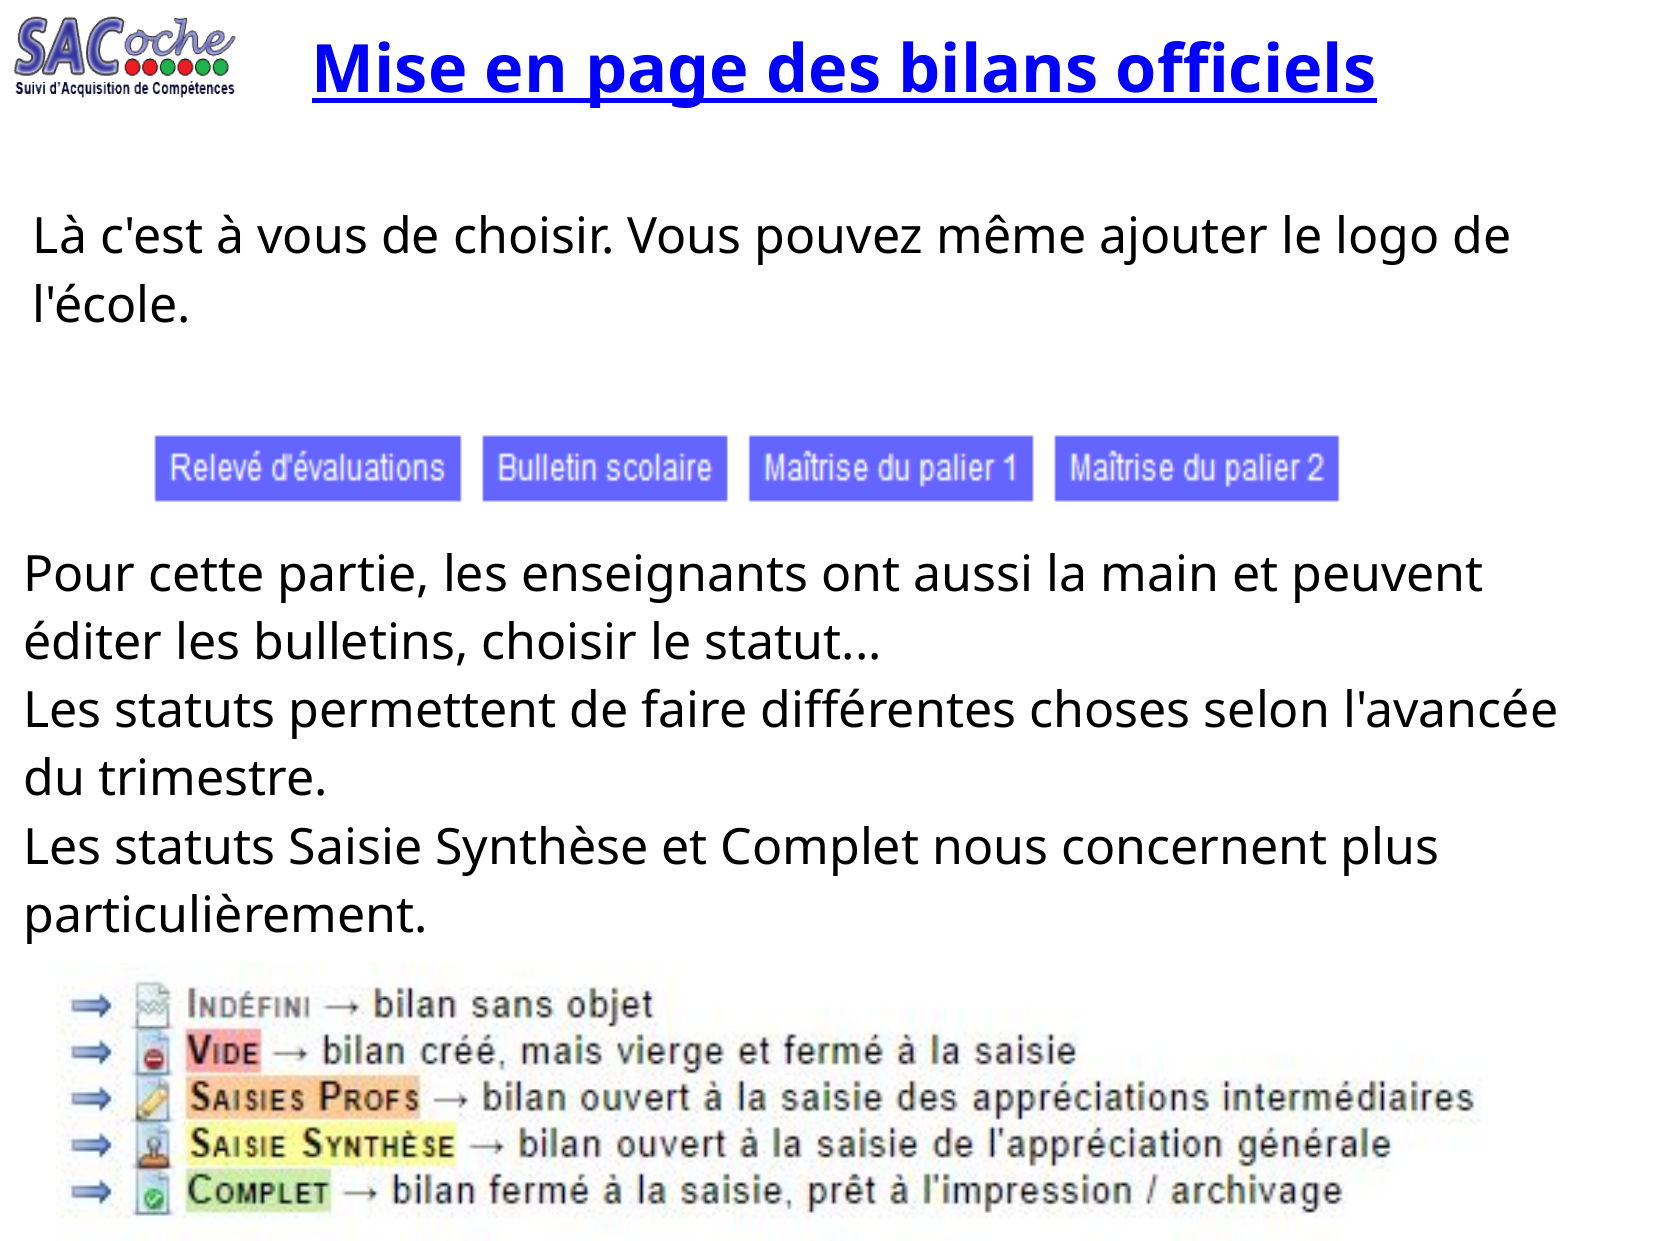

# Mise en page des bilans officiels
Là c'est à vous de choisir. Vous pouvez même ajouter le logo de l'école.
Pour cette partie, les enseignants ont aussi la main et peuvent éditer les bulletins, choisir le statut...
Les statuts permettent de faire différentes choses selon l'avancée du trimestre.
Les statuts Saisie Synthèse et Complet nous concernent plus particulièrement.